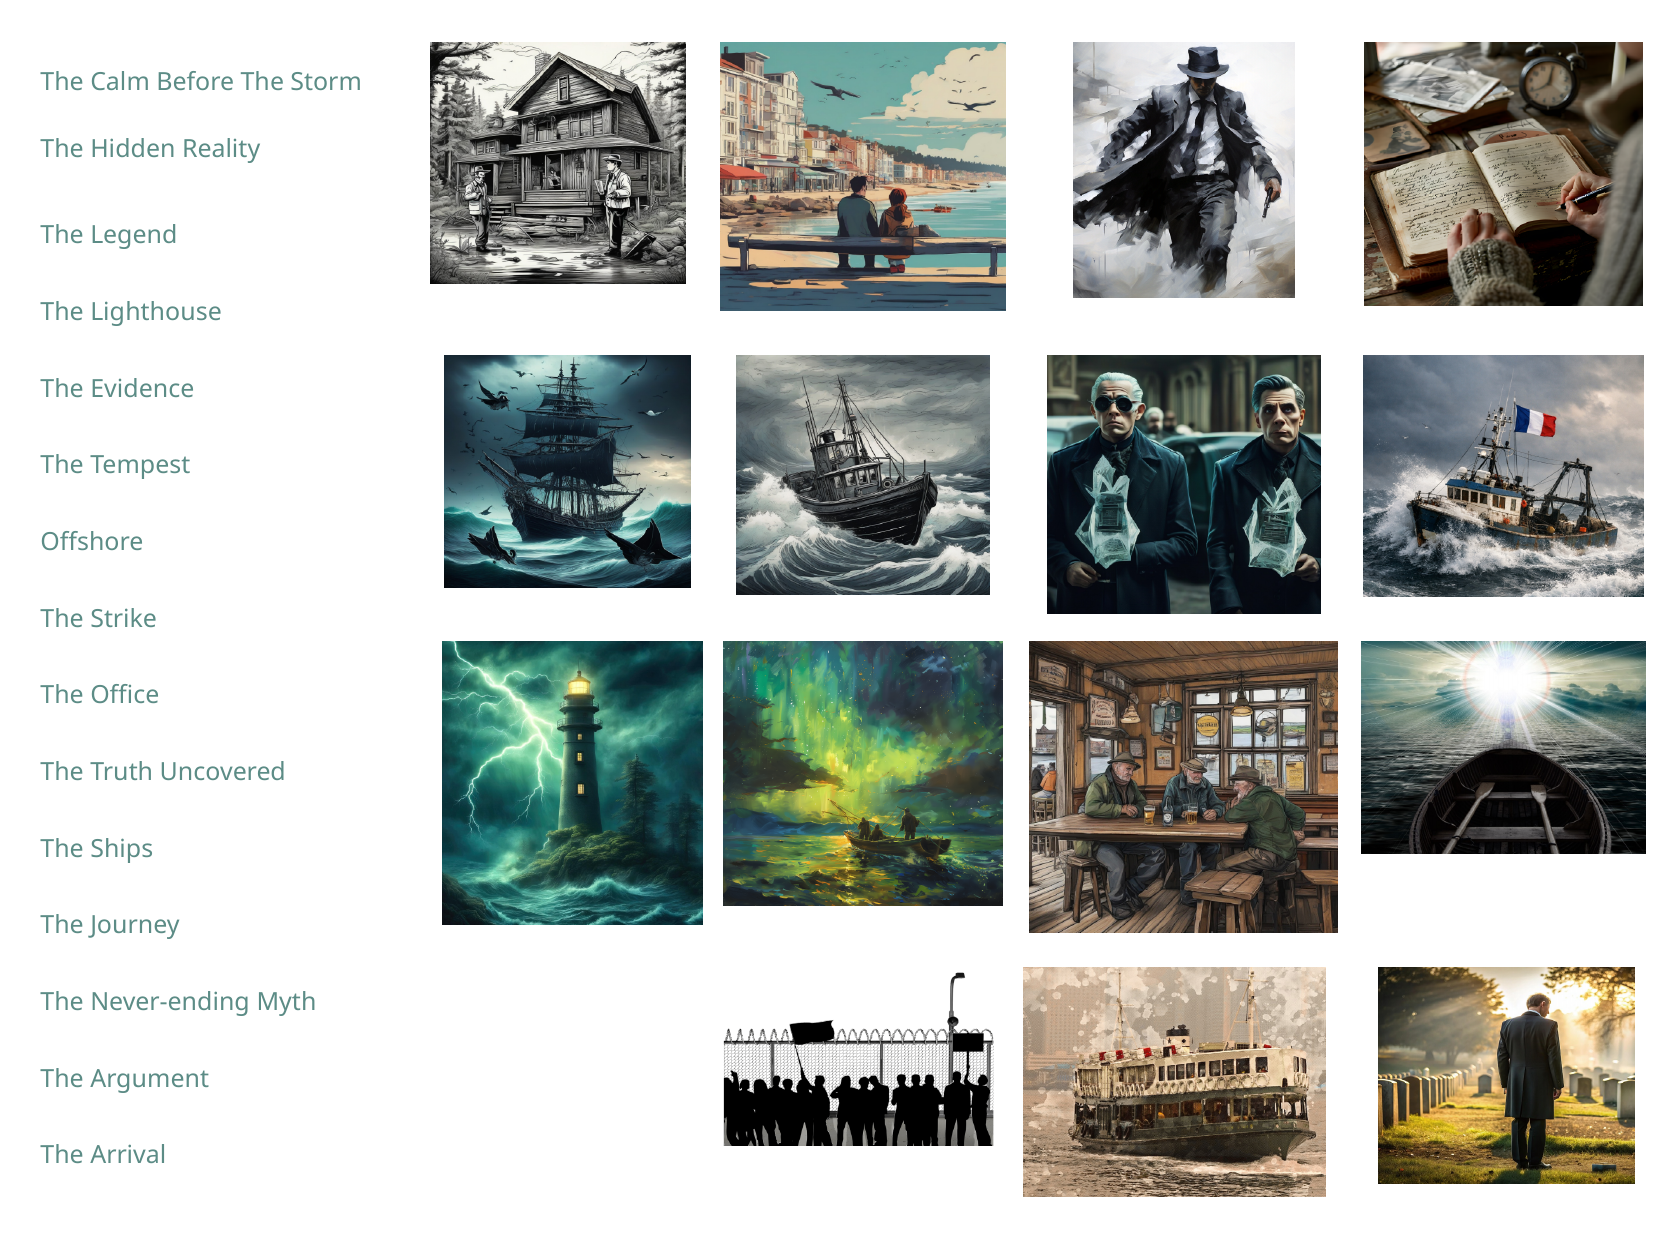

Diapositive à imprimer et découper pour matching par groupe
The Calm Before The Storm
The Hidden Reality
The Legend
The Lighthouse
The Evidence
The Tempest
Offshore
The Strike
The Office
The Truth Uncovered
The Ships
The Journey
The Never-ending Myth
The Argument
The Arrival